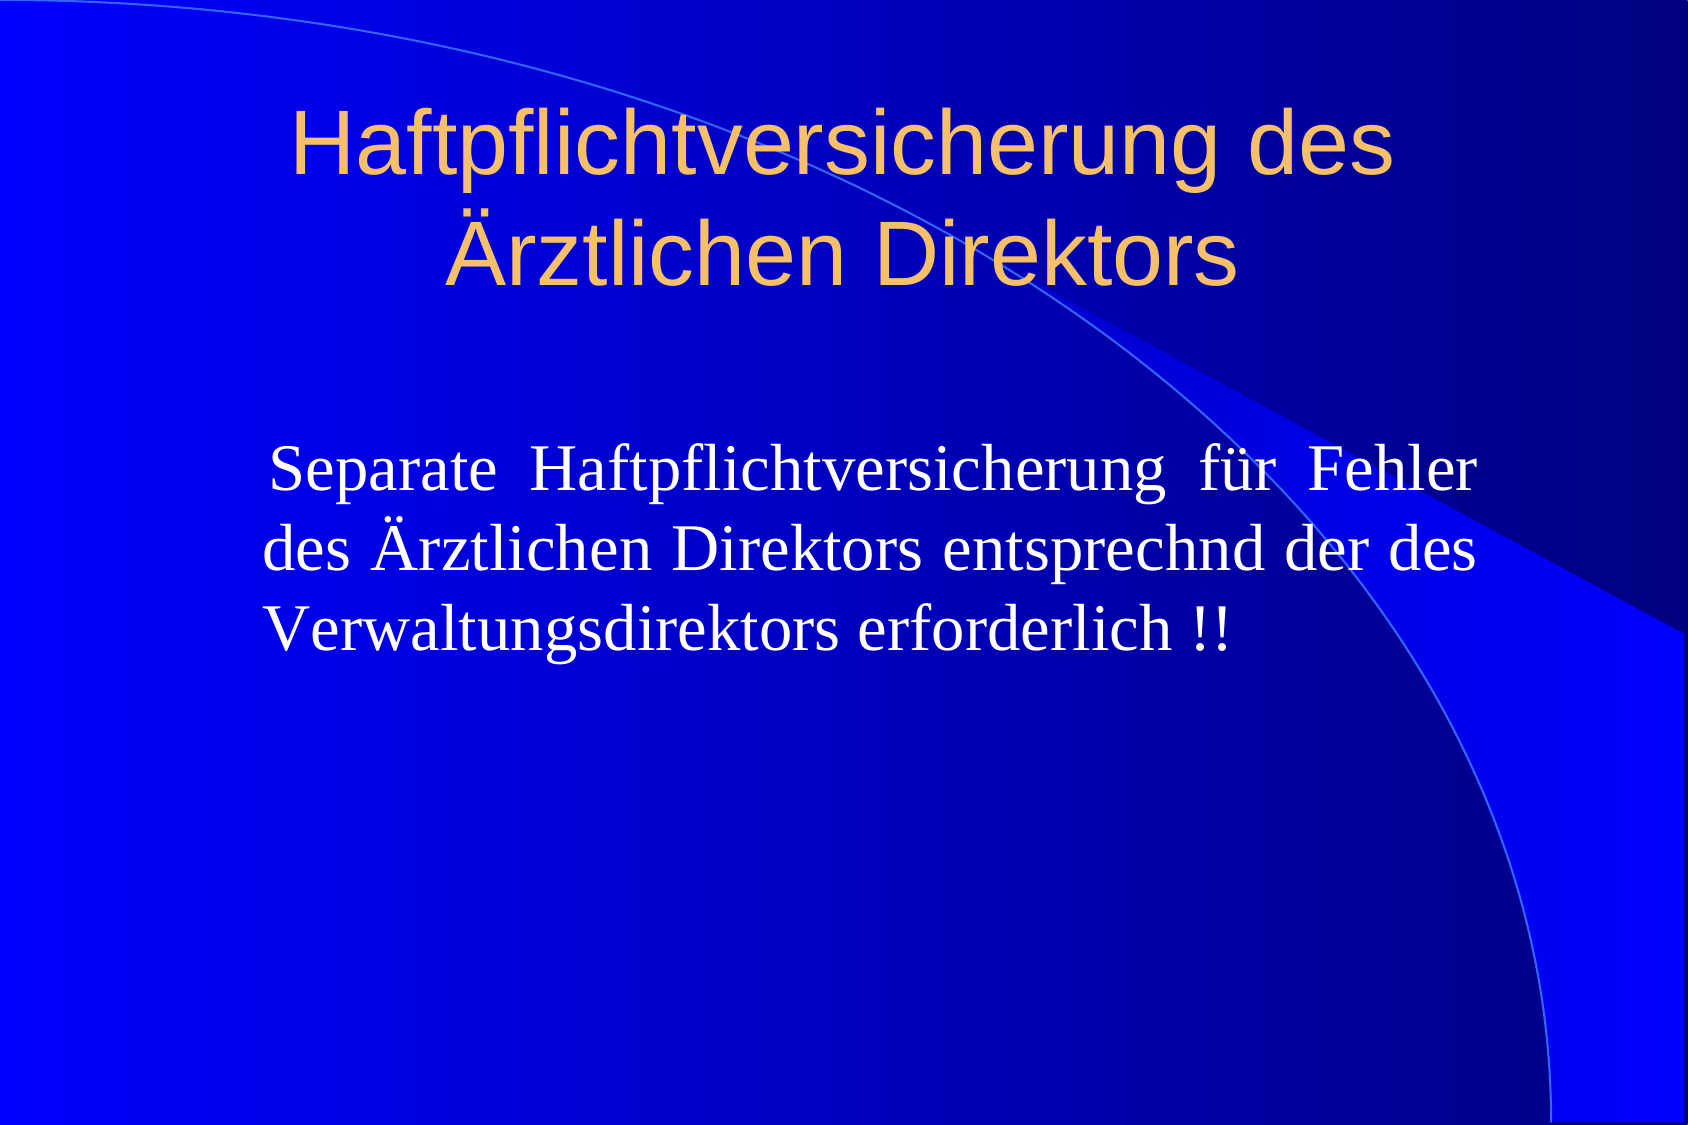

# Haftpflichtversicherung des Ärztlichen Direktors
 Separate Haftpflichtversicherung für Fehler des Ärztlichen Direktors entsprechnd der des Verwaltungsdirektors erforderlich !!